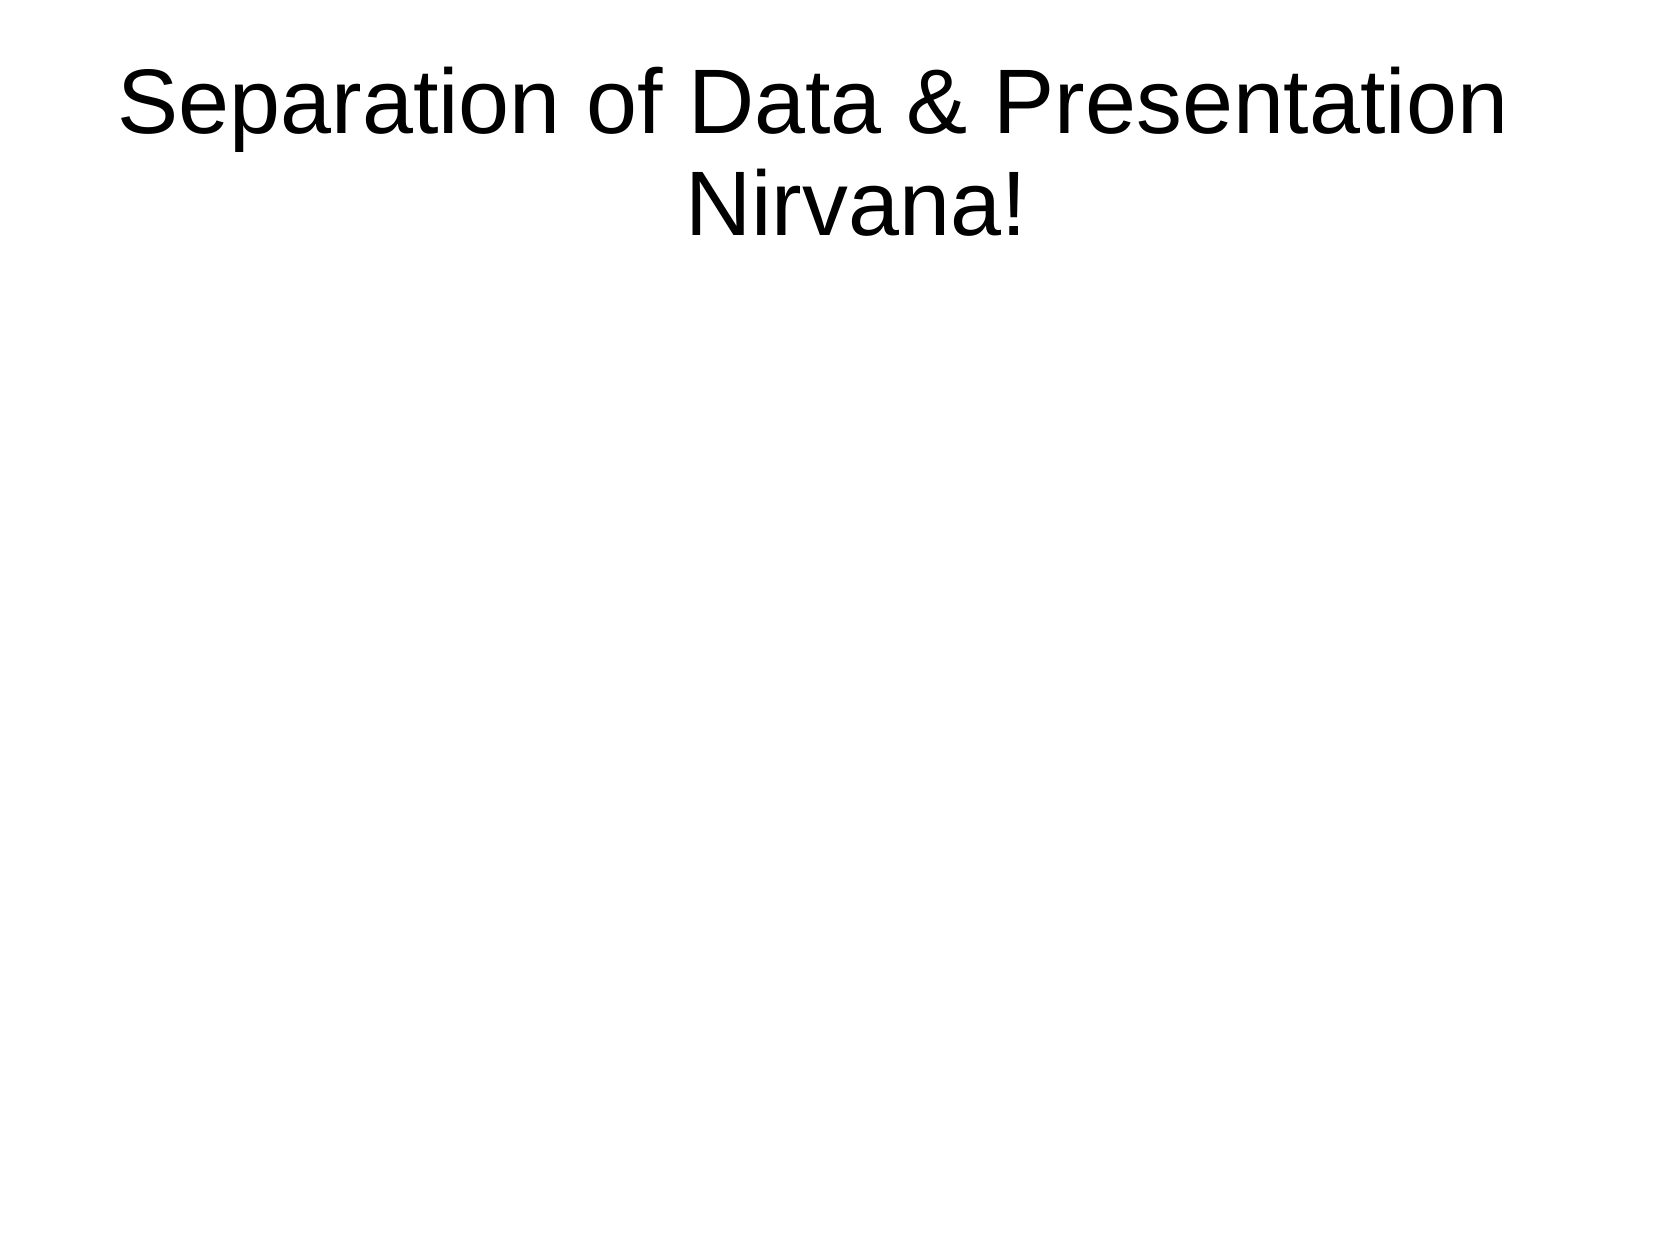

# Separation of Data & Presentation Nirvana!
Zach Miller
zach@zarfmouse.us
http://twitter.com/zarfmouse